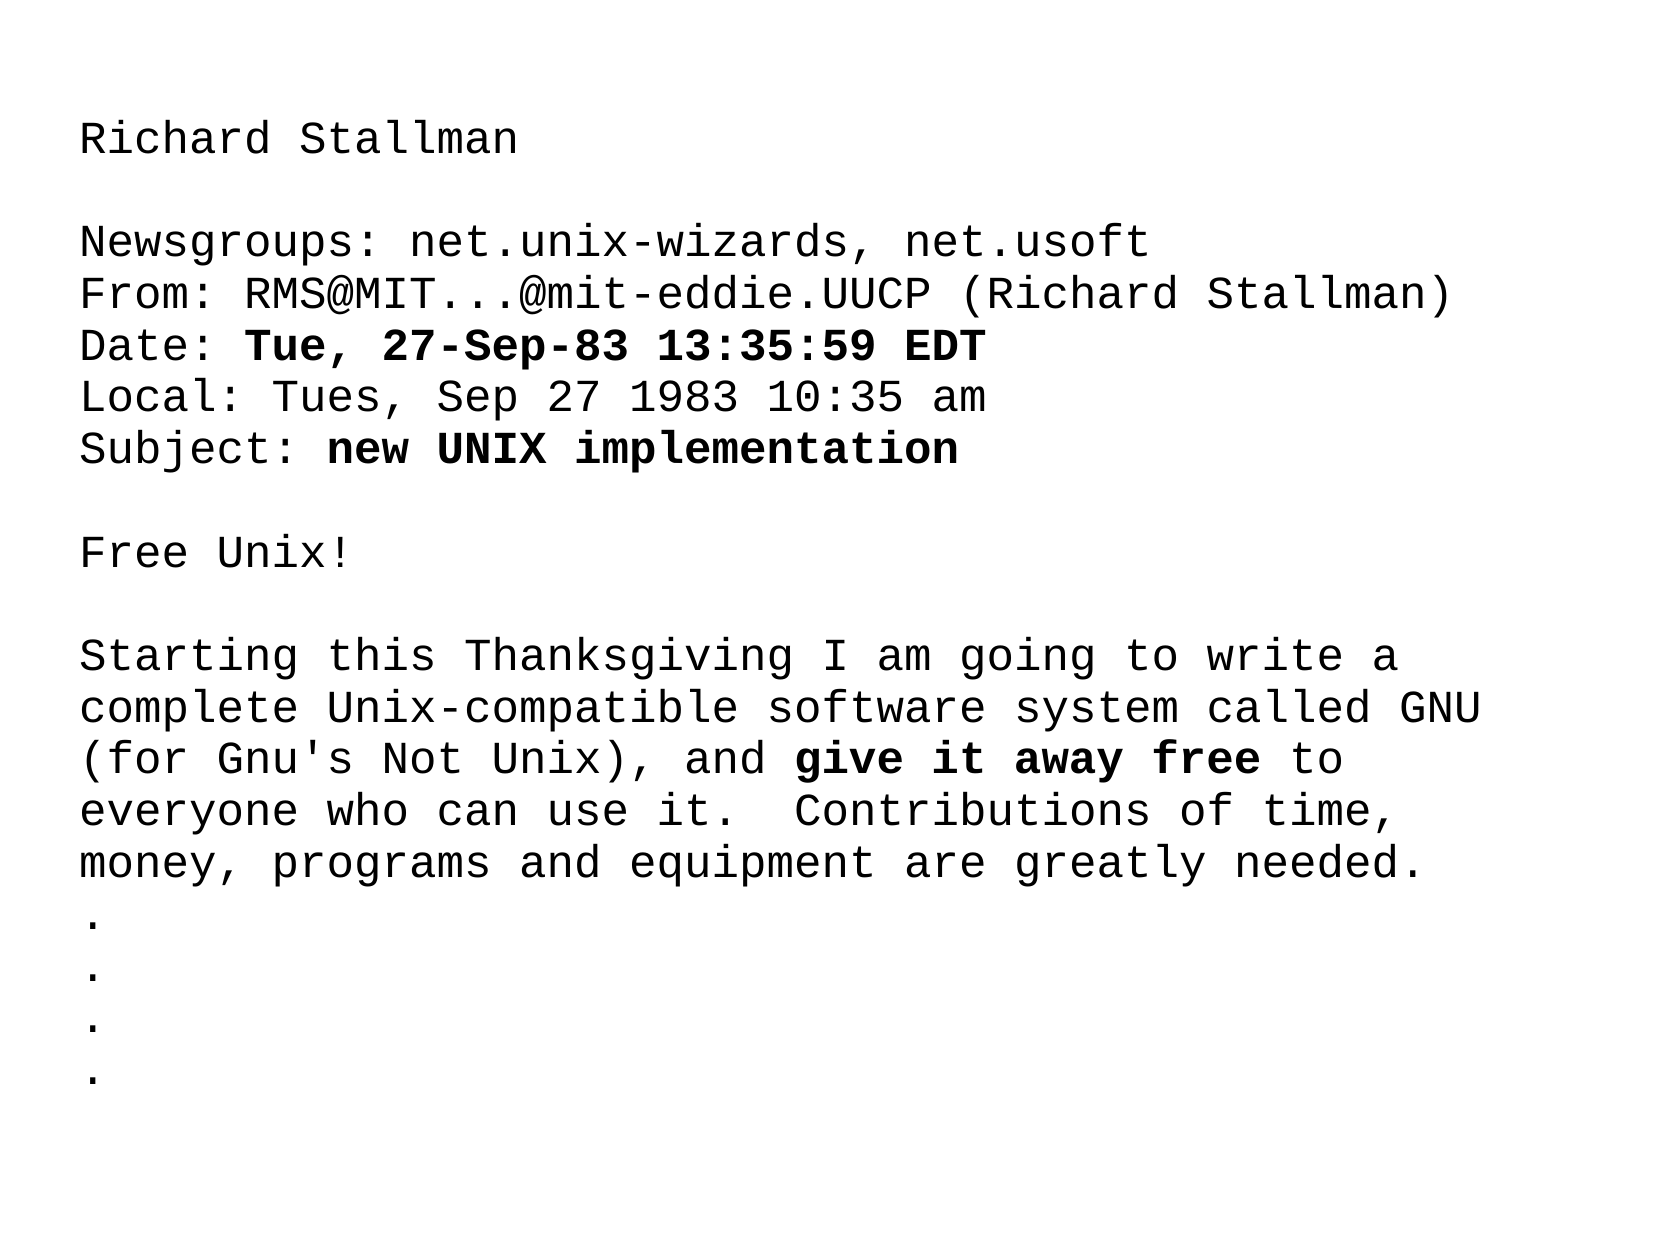

Richard Stallman
Newsgroups: net.unix-wizards, net.usoft
From: RMS@MIT...@mit-eddie.UUCP (Richard Stallman)
Date: Tue, 27-Sep-83 13:35:59 EDT
Local: Tues, Sep 27 1983 10:35 am
Subject: new UNIX implementation
Free Unix!
Starting this Thanksgiving I am going to write a complete Unix-compatible software system called GNU (for Gnu's Not Unix), and give it away free to everyone who can use it. Contributions of time,
money, programs and equipment are greatly needed.
.
.
.
.